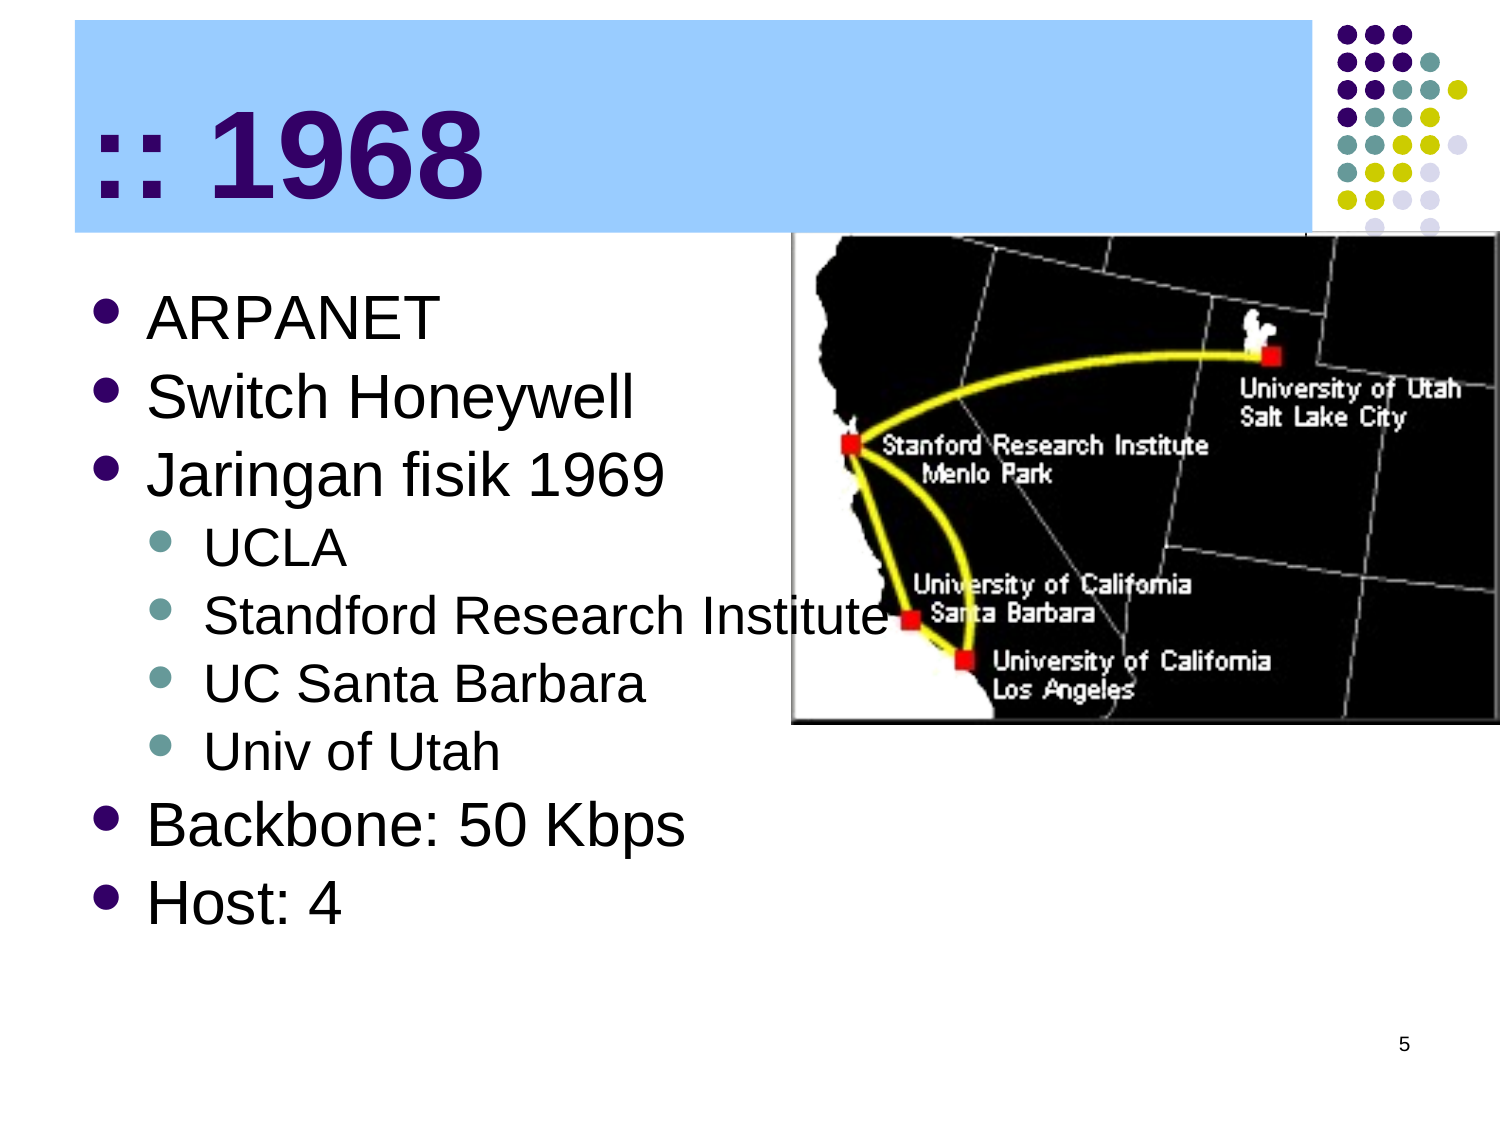

# :: 1968
ARPANET
Switch Honeywell
Jaringan fisik 1969
UCLA
Standford Research Institute
UC Santa Barbara
Univ of Utah
Backbone: 50 Kbps
Host: 4
5